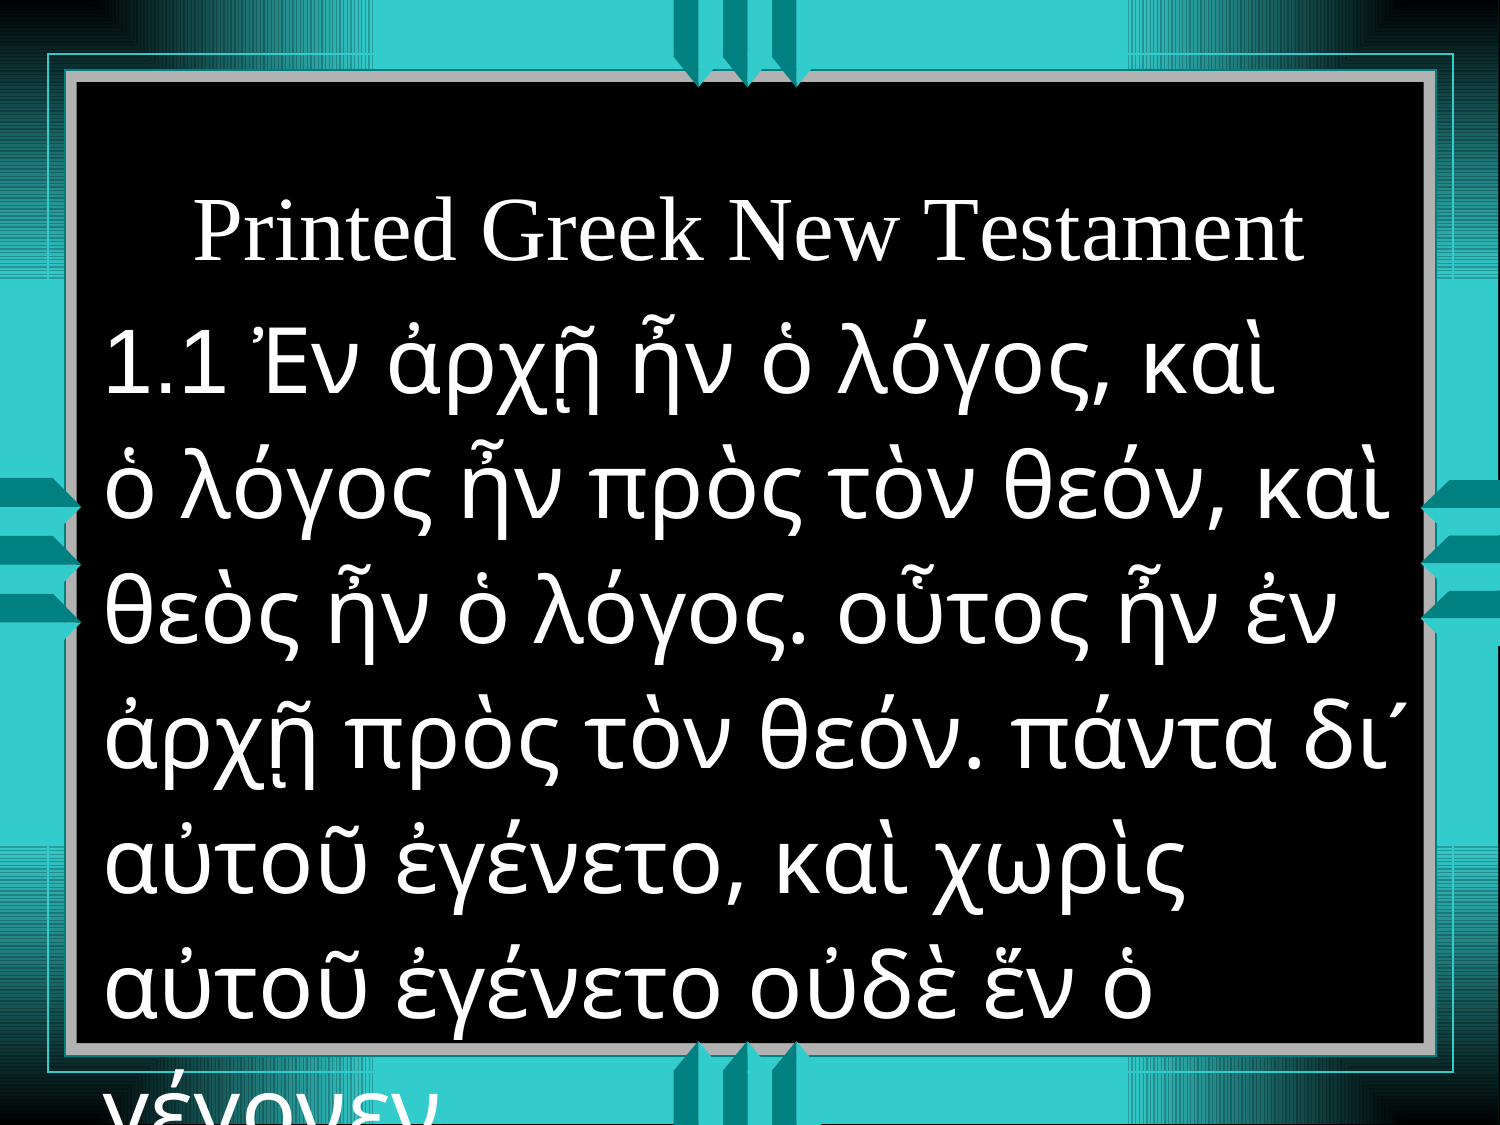

# Printed Greek New Testament
1.1 Ἐν ἀρχῇ ἦν ὁ λόγος, καὶ
ὁ λόγος ἦν πρὸς τὸν θεόν, καὶ θεὸς ἦν ὁ λόγος. οὗτος ἦν ἐν ἀρχῇ πρὸς τὸν θεόν. πάντα διʹ αὐτοῦ ἐγένετο, καὶ χωρὶς αὐτοῦ ἐγένετο οὐδὲ ἕν ὁ γέγονεν.